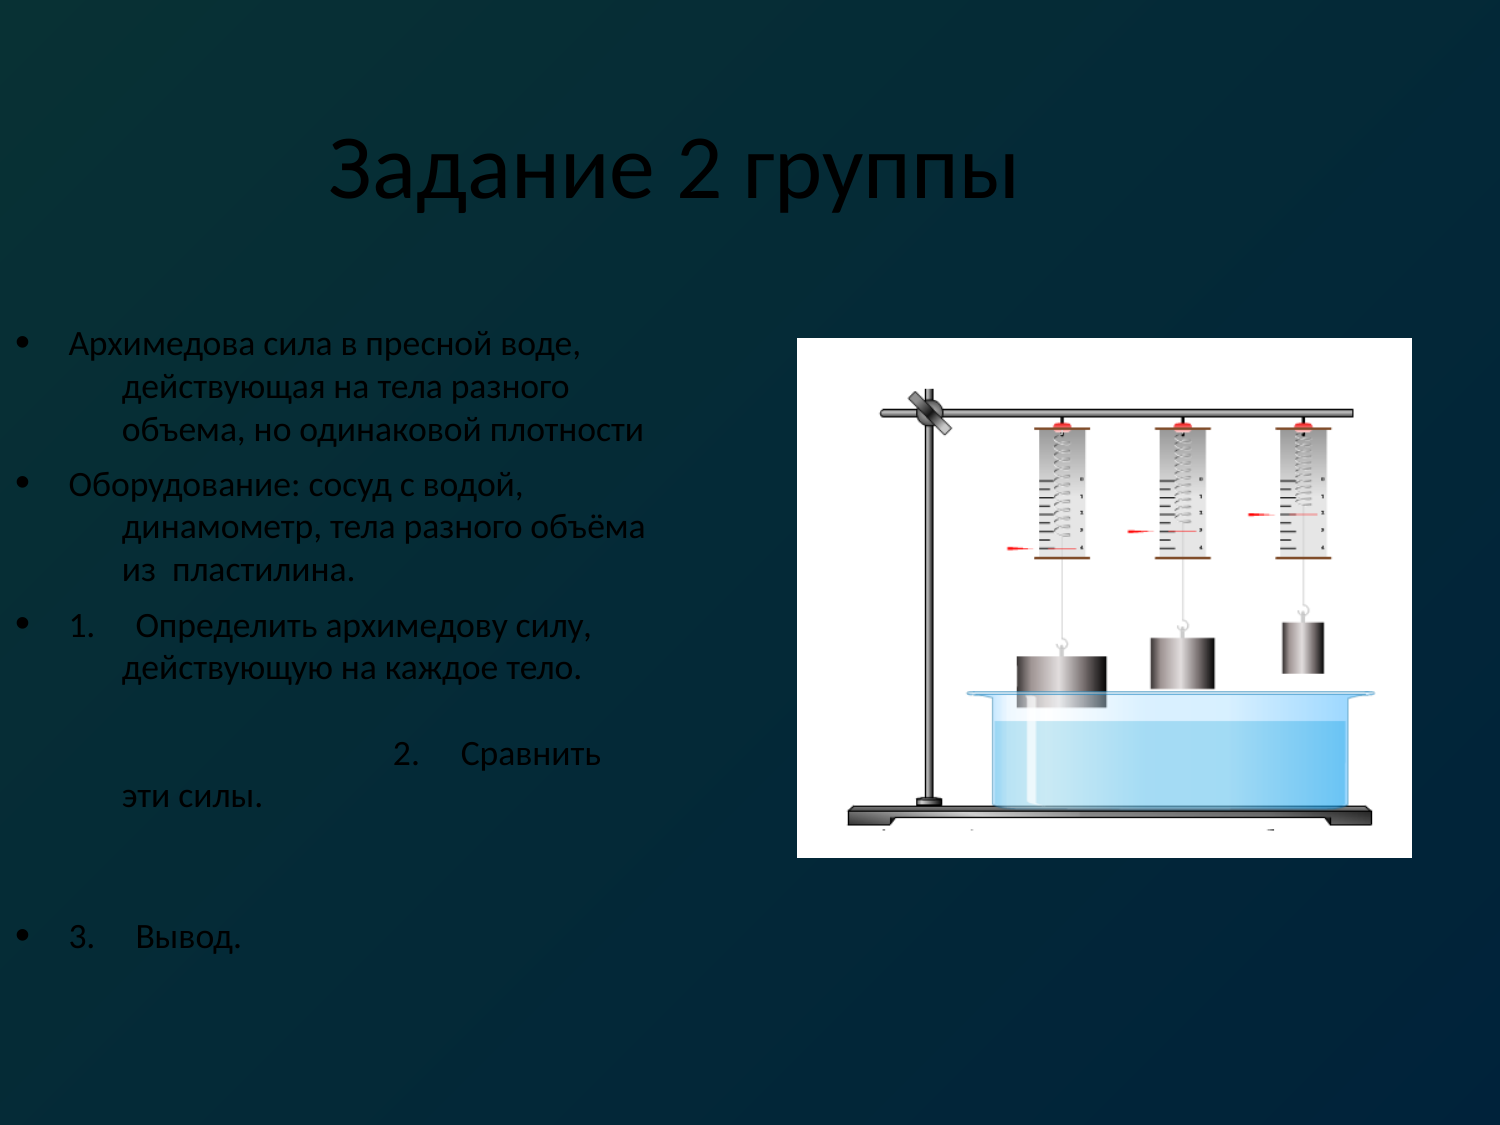

# Задание 2 группы
Архимедова сила в пресной воде, действующая на тела разного объема, но одинаковой плотности
Оборудование: сосуд с водой, динамометр, тела разного объёма из пластилина.
1.     Определить архимедову силу, действующую на каждое тело. 2.     Сравнить эти силы.
3.     Вывод.